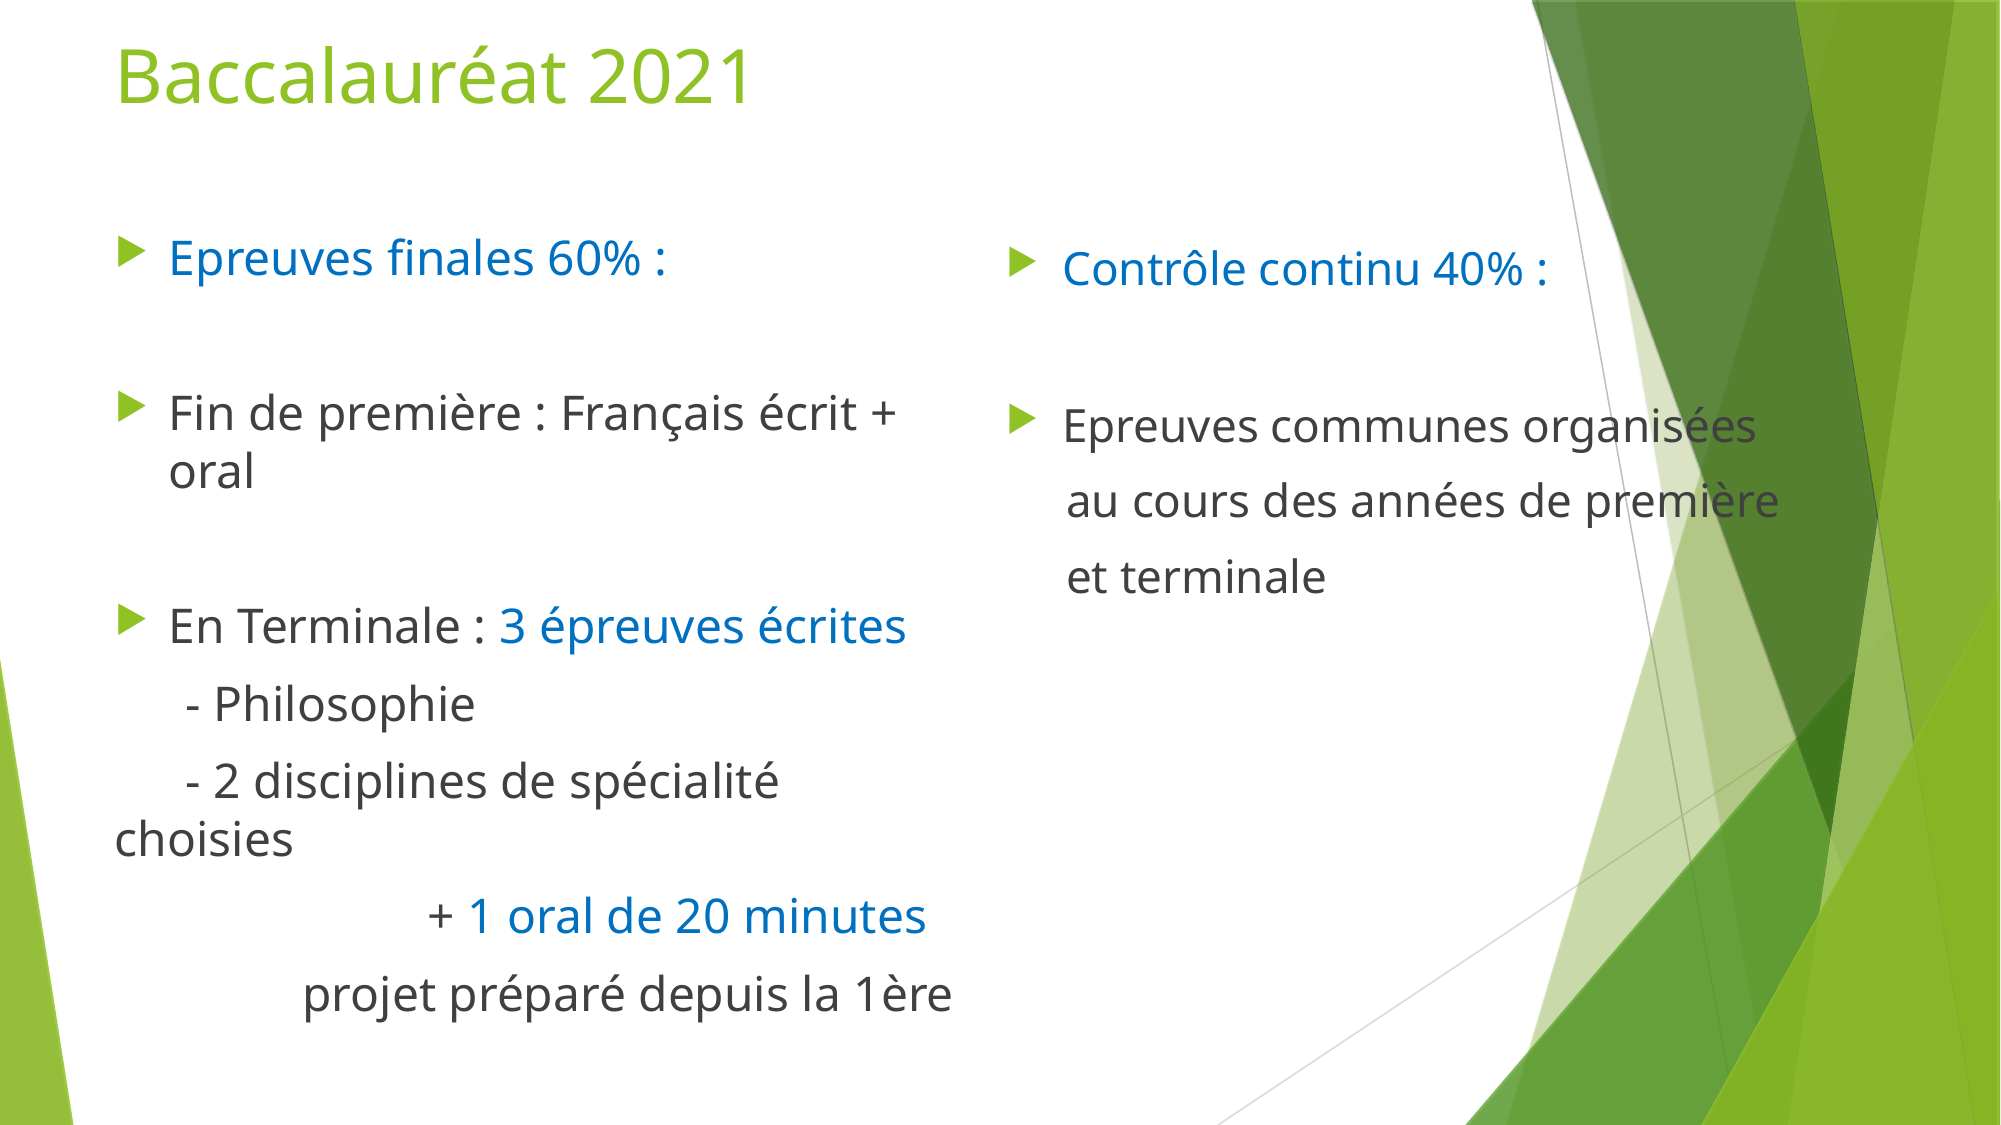

# Baccalauréat 2021
Epreuves finales 60% :
Fin de première : Français écrit + oral
En Terminale : 3 épreuves écrites
	- Philosophie
	- 2 disciplines de spécialité choisies
			 + 1 oral de 20 minutes
 projet préparé depuis la 1ère
Contrôle continu 40% :
Epreuves communes organisées
 au cours des années de première
 et terminale